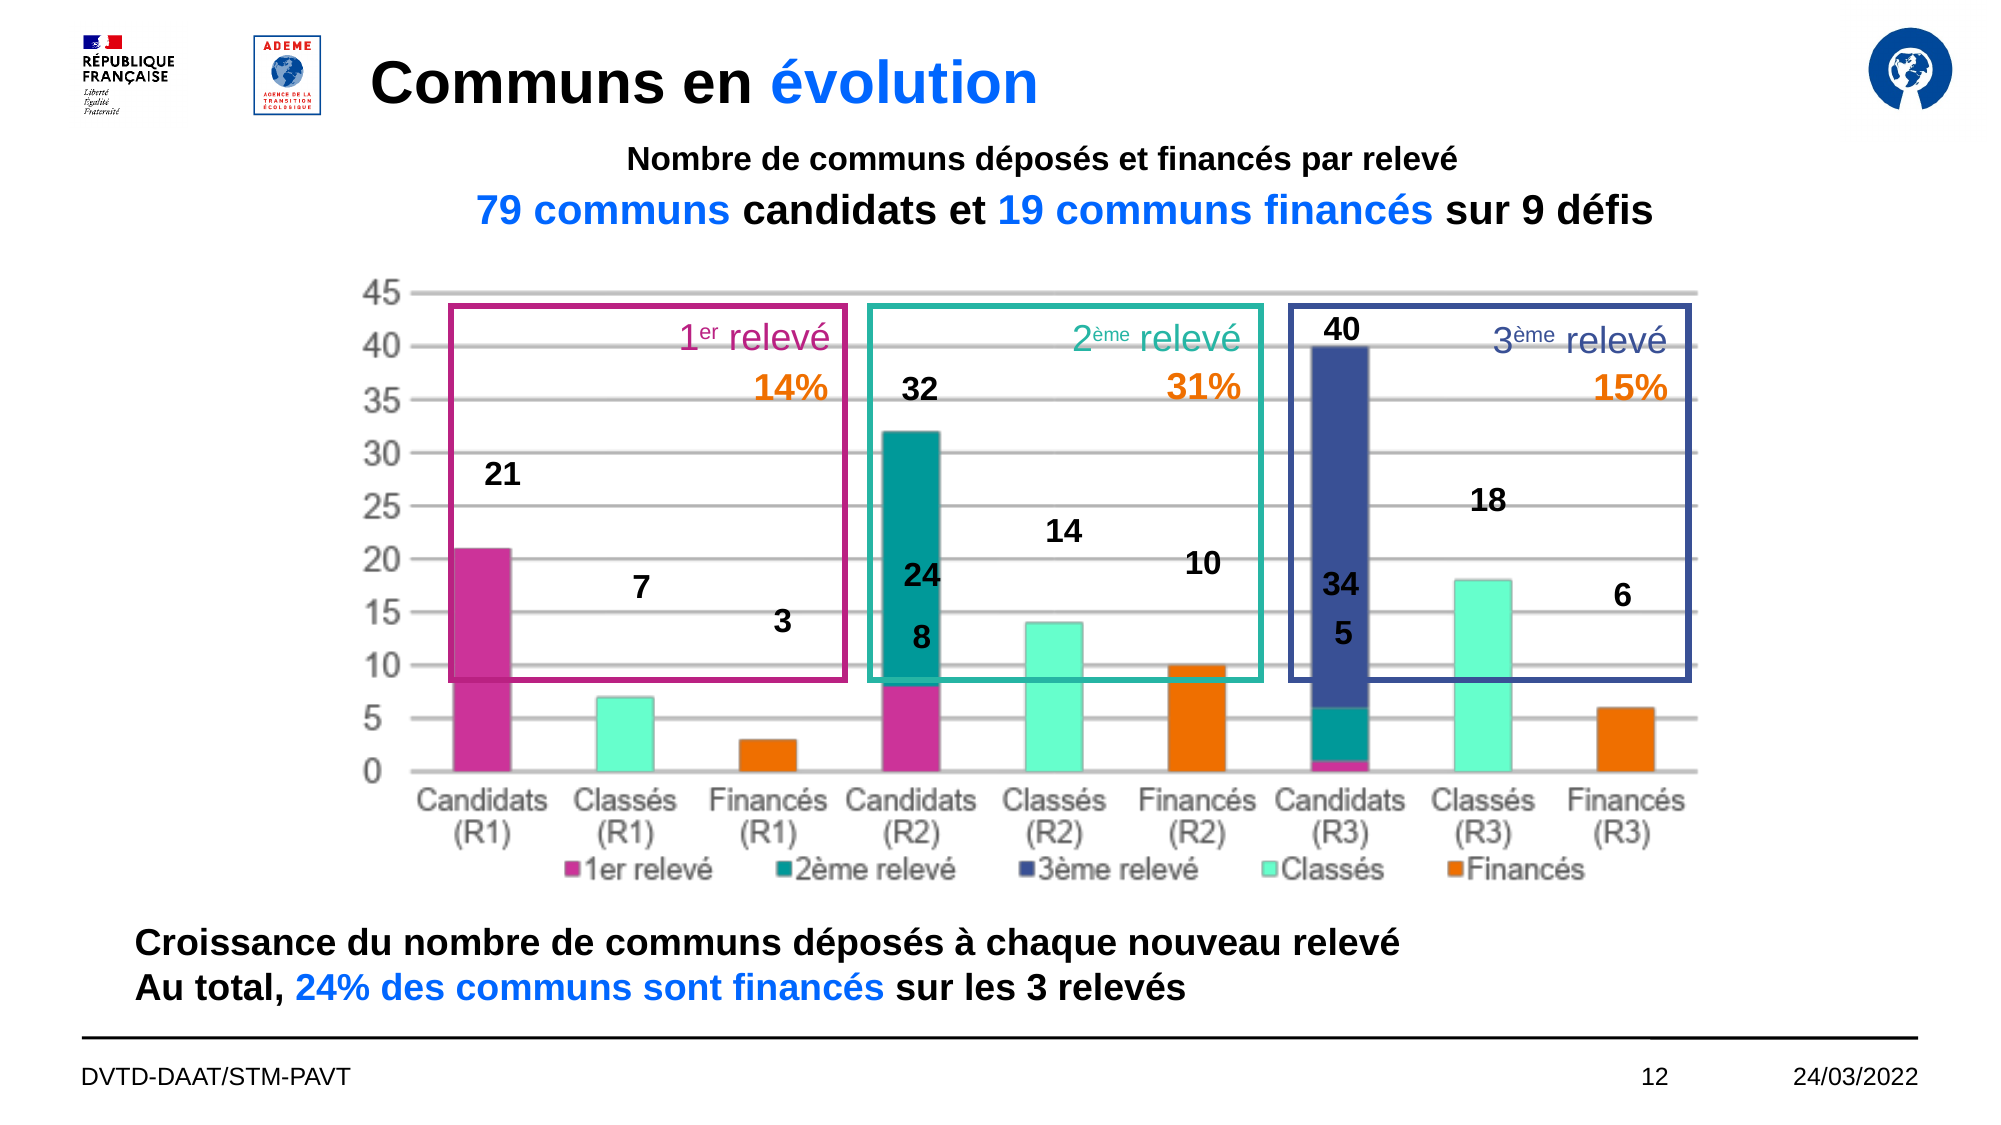

# Communs en évolution
Nombre de communs déposés et financés par relevé
79 communs candidats et 19 communs financés sur 9 défis
8
40
1er relevé
2ème relevé
3ème relevé
31%
14%
15%
32
21
18
14
10
24
34
7
6
3
5
8
Croissance du nombre de communs déposés à chaque nouveau relevé
Au total, 24% des communs sont financés sur les 3 relevés
DVTD-DAAT/STM-PAVT
24/03/2022